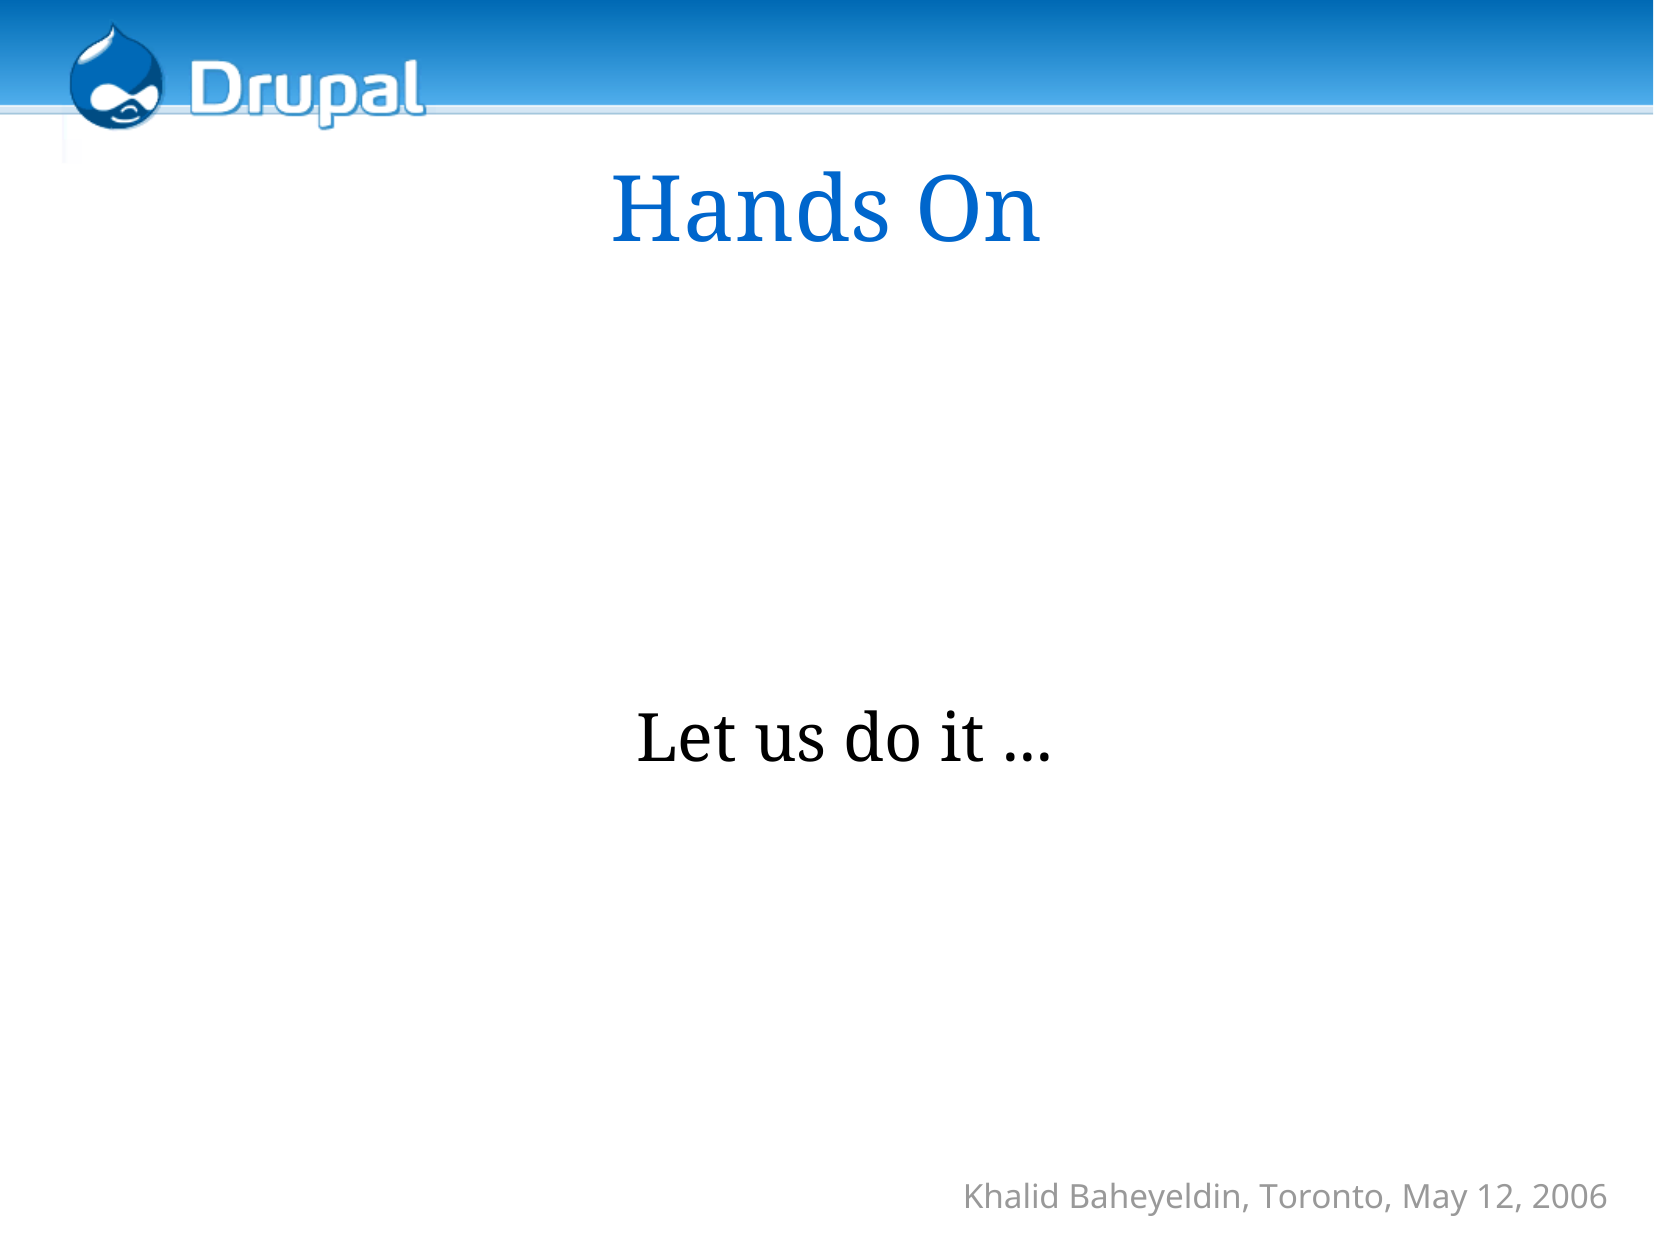

# Hands On
Let us do it ...